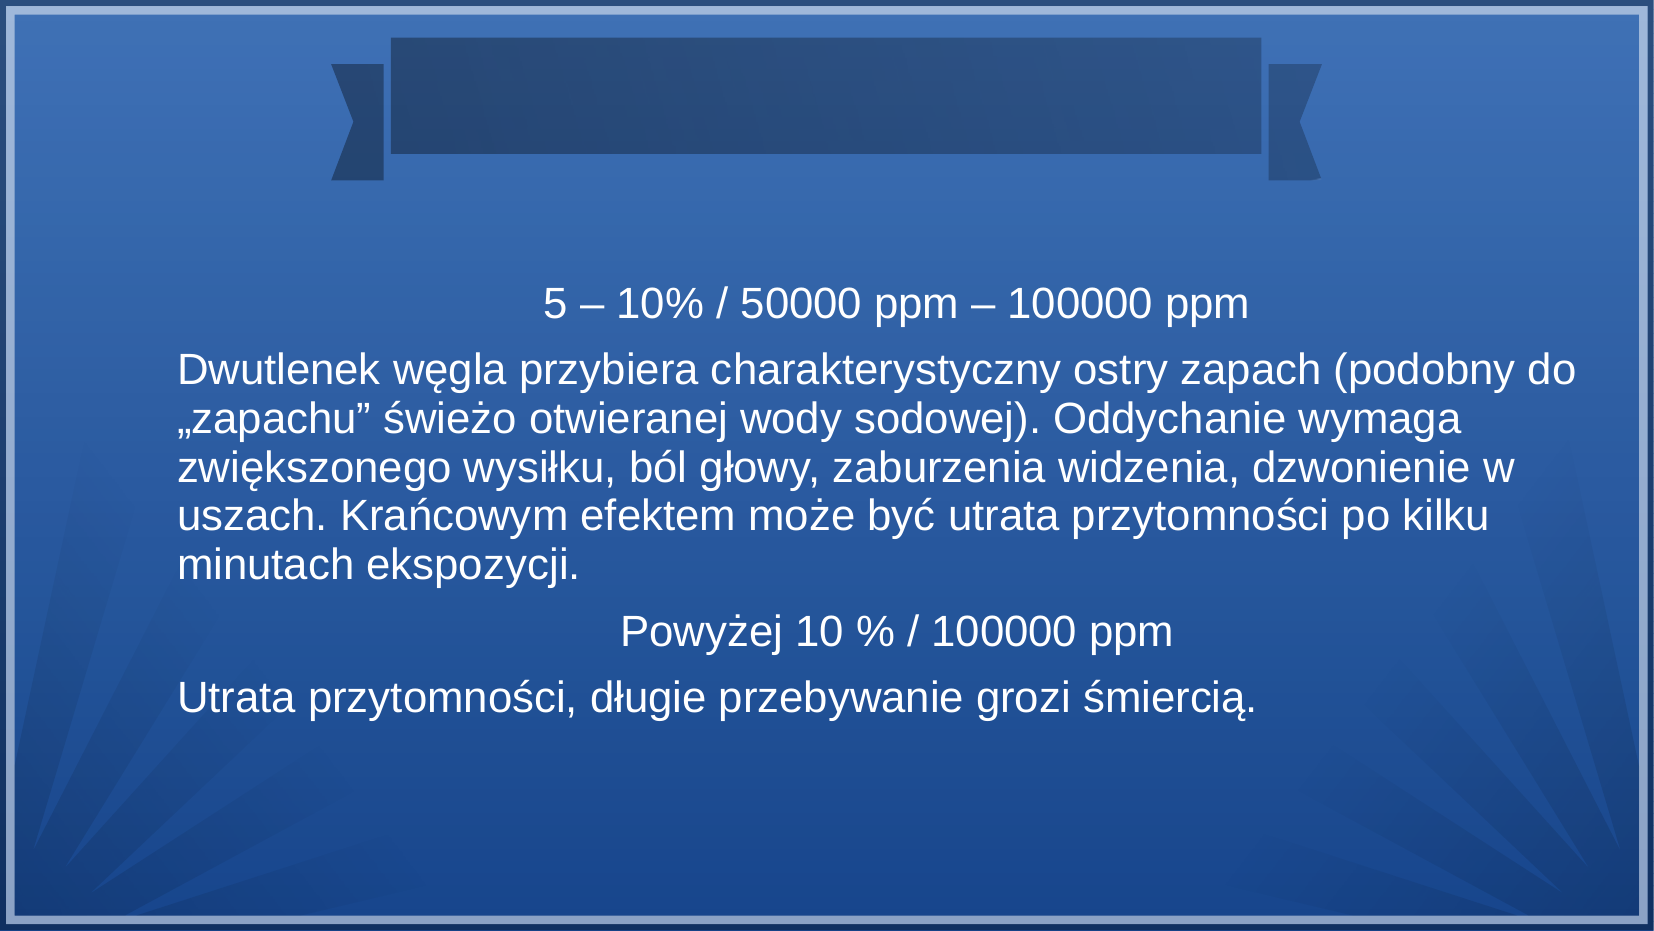

#
5 – 10% / 50000 ppm – 100000 ppm
Dwutlenek węgla przybiera charakterystyczny ostry zapach (podobny do „zapachu” świeżo otwieranej wody sodowej). Oddychanie wymaga zwiększonego wysiłku, ból głowy, zaburzenia widzenia, dzwonienie w uszach. Krańcowym efektem może być utrata przytomności po kilku minutach ekspozycji.
Powyżej 10 % / 100000 ppm
Utrata przytomności, długie przebywanie grozi śmiercią.